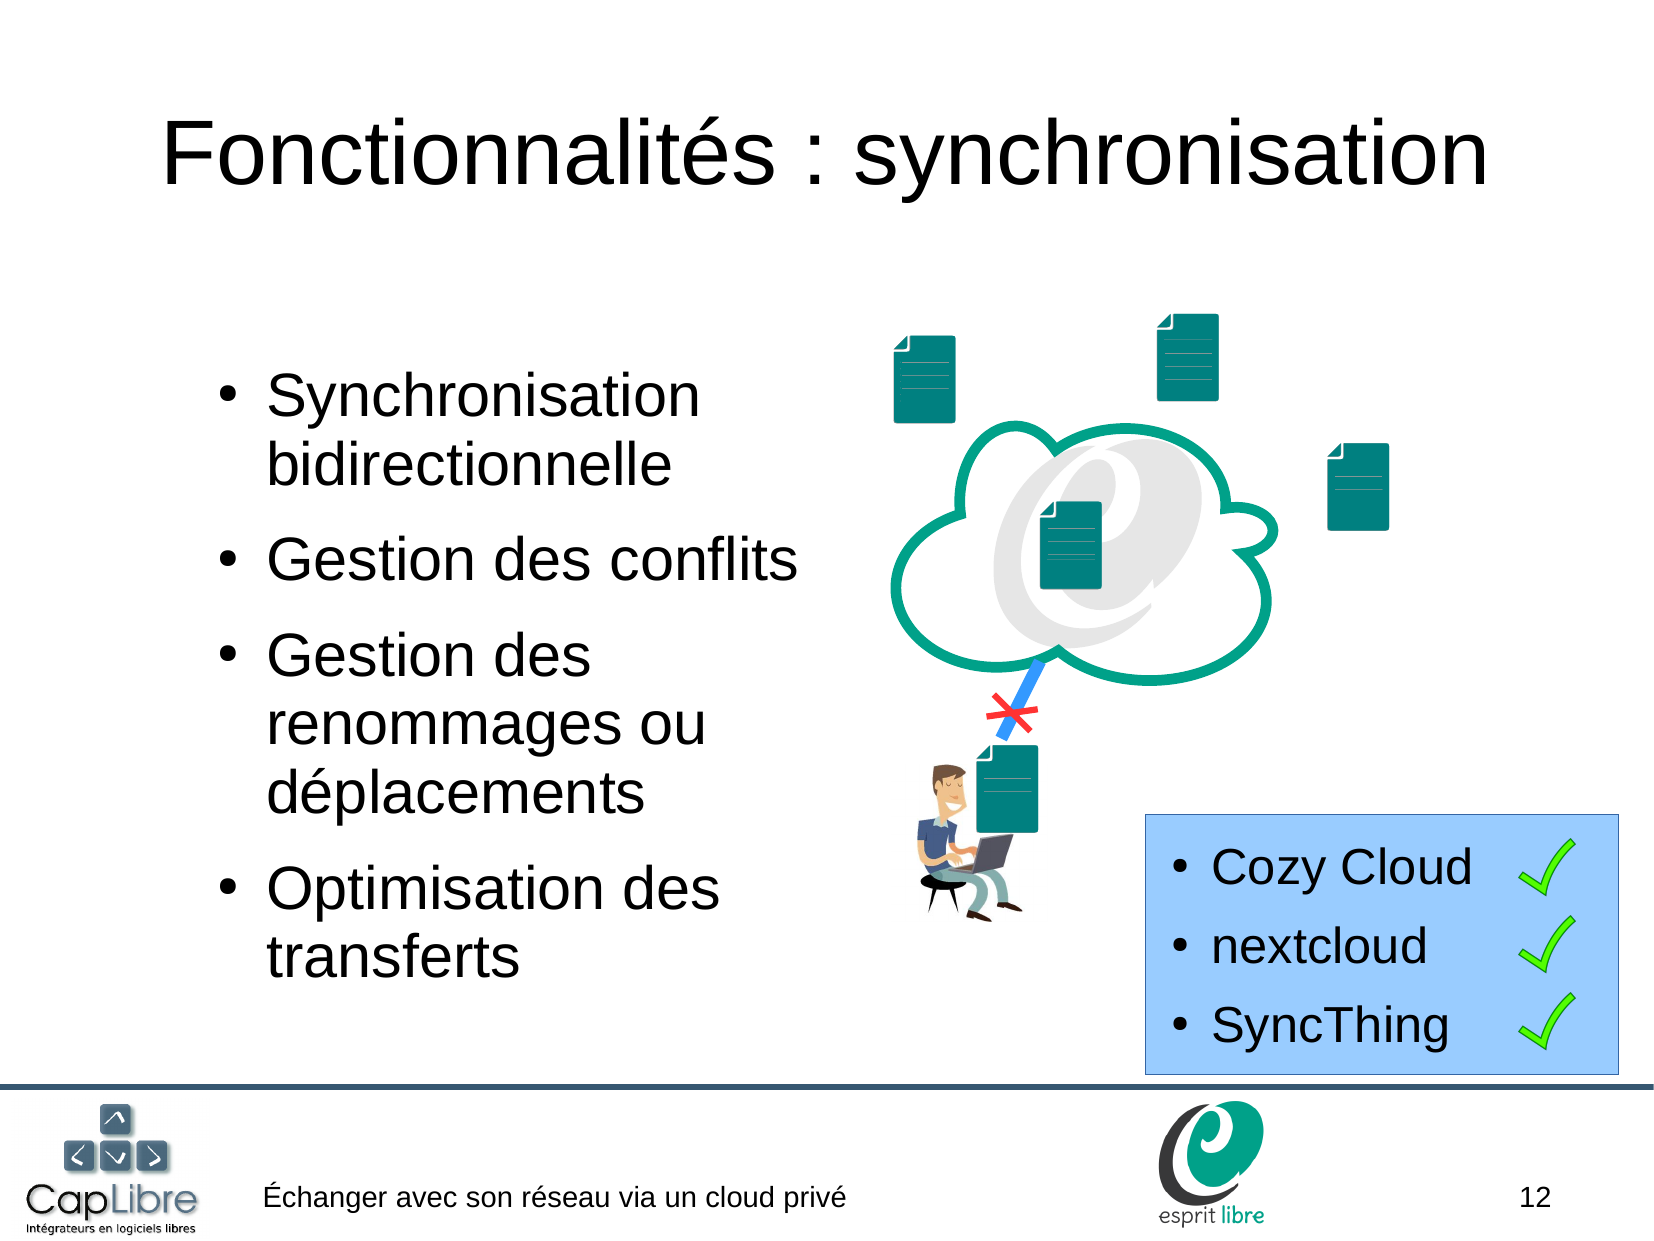

# Fonctionnalités : synchronisation
Synchronisation bidirectionnelle
Gestion des conflits
Gestion des renommages ou déplacements
Optimisation des transferts
Cozy Cloud
nextcloud
SyncThing
Échanger avec son réseau via un cloud privé